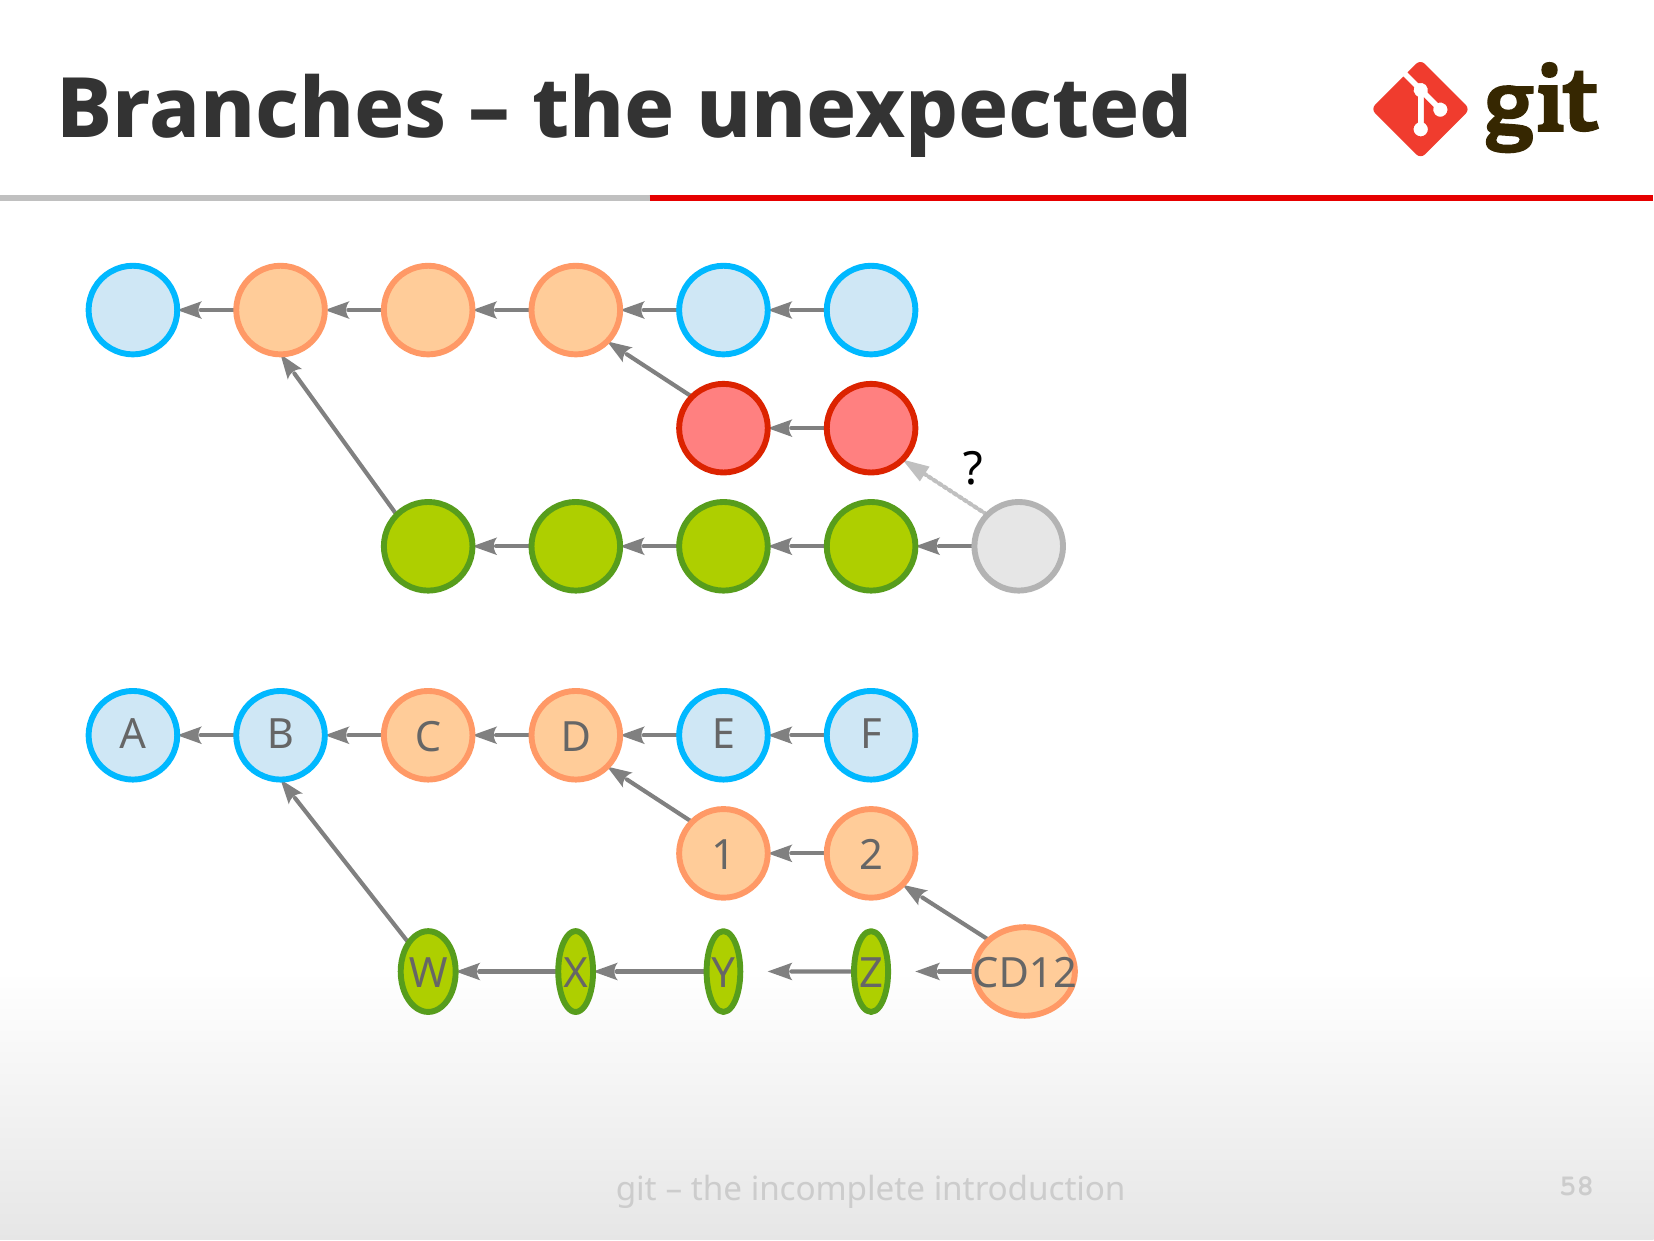

# Branches – the unexpected
?
A
B
C
D
E
F
1
2
CD12
W
X
Y
Z
58